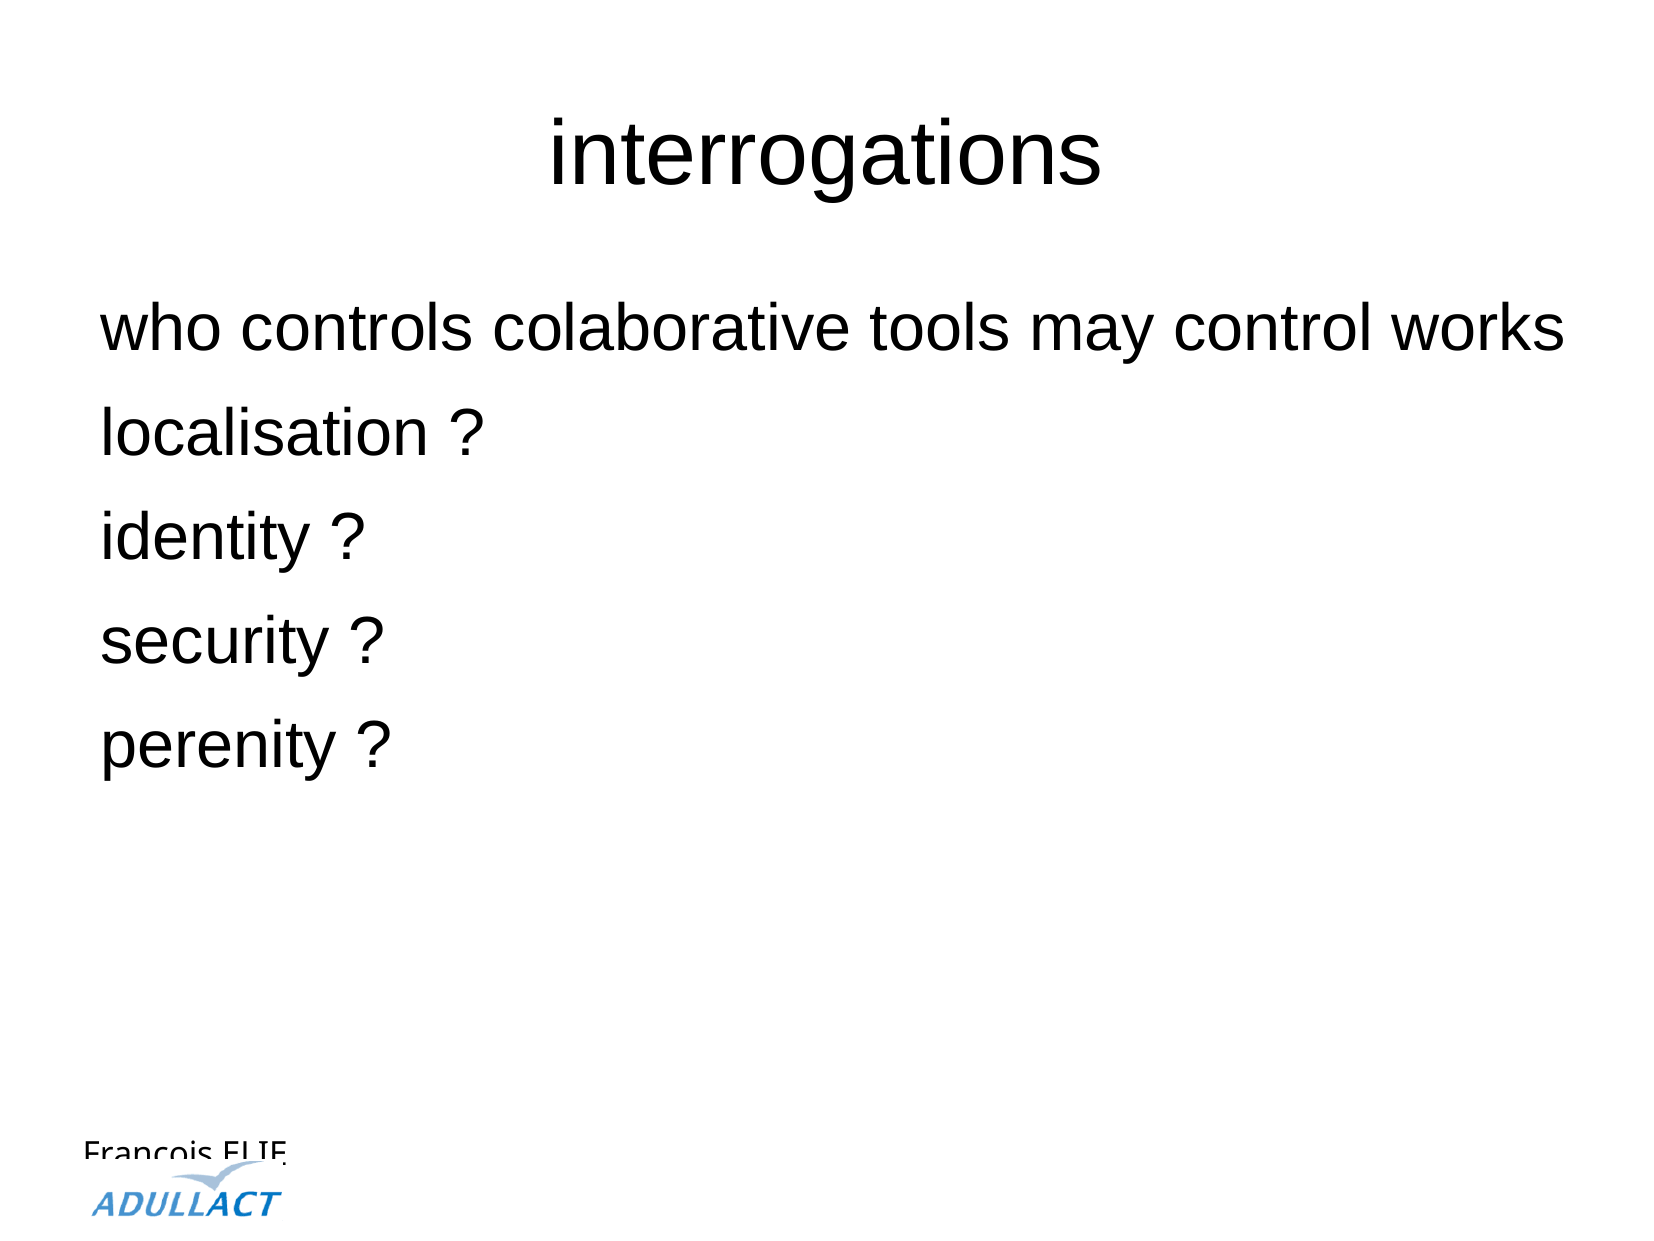

# interrogations
who controls colaborative tools may control works
localisation ?
identity ?
security ?
perenity ?